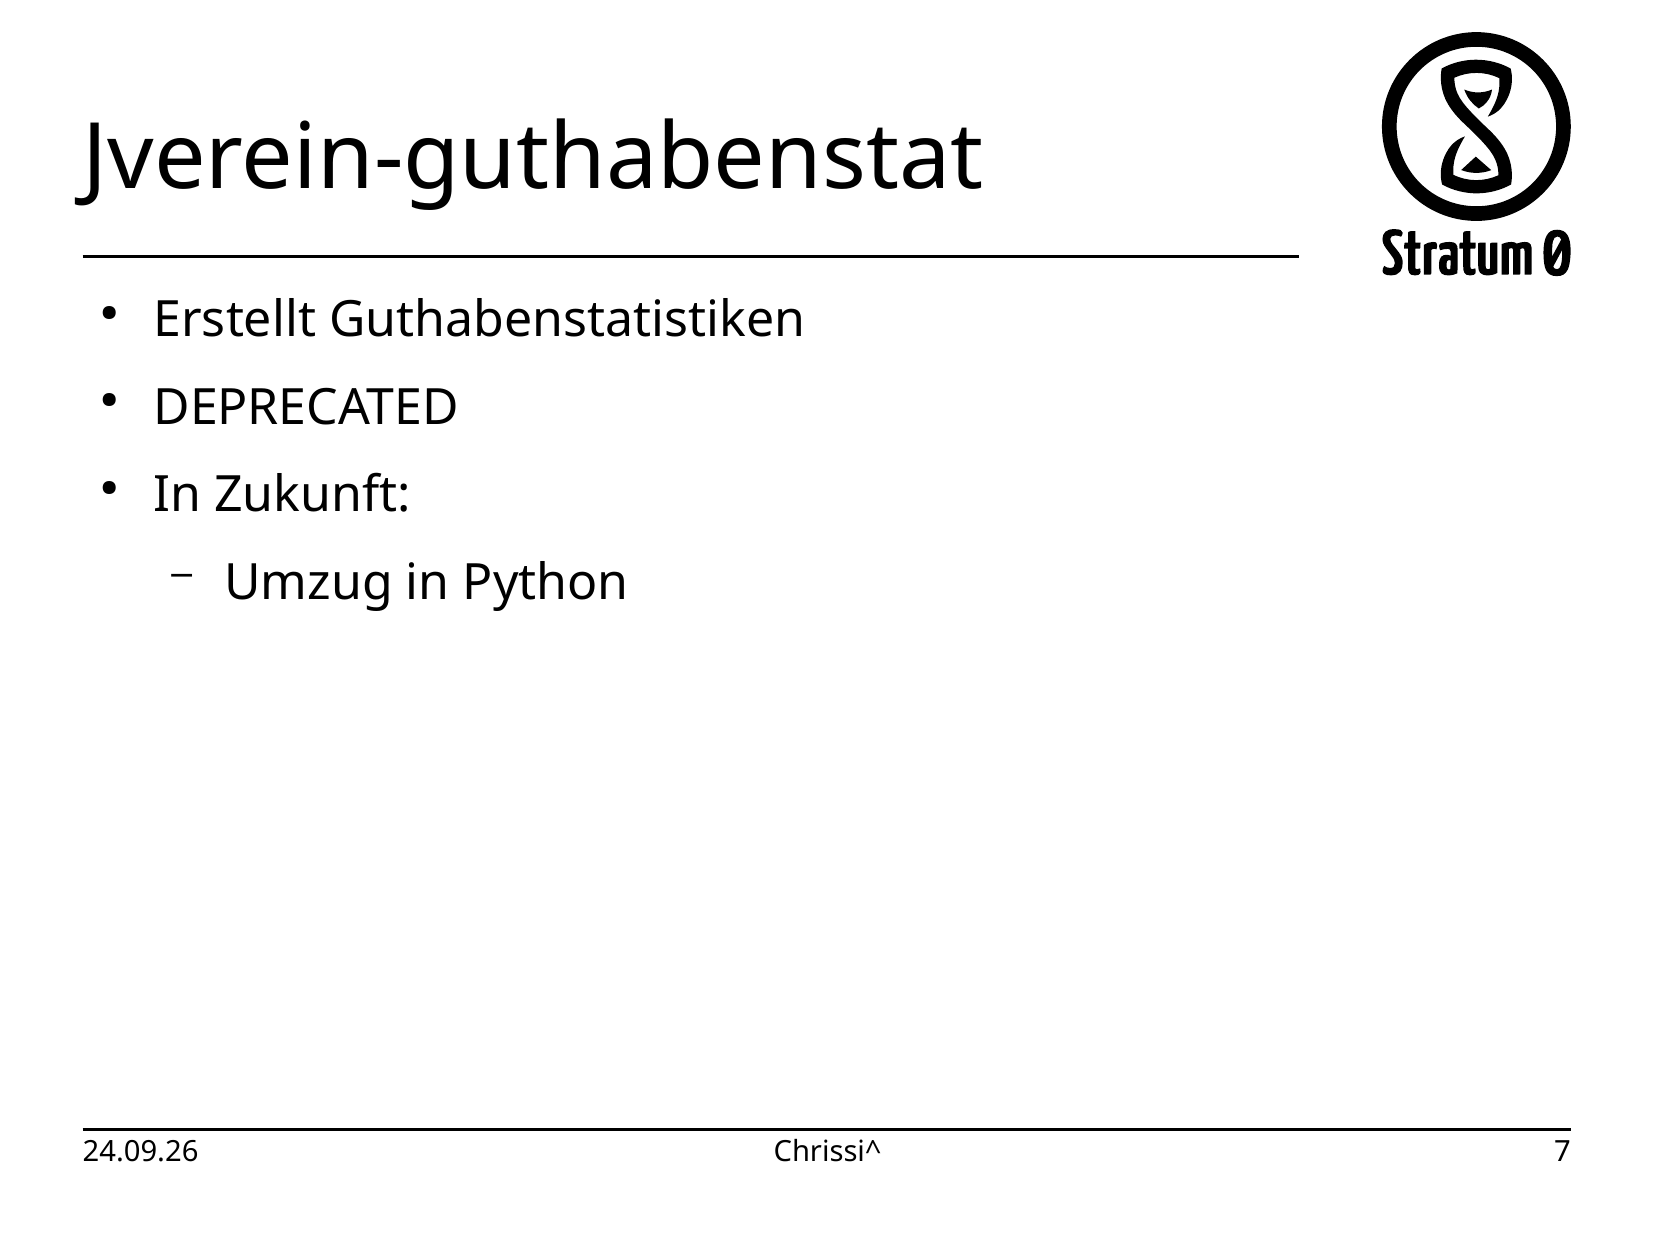

# Jverein-guthabenstat
Erstellt Guthabenstatistiken
DEPRECATED
In Zukunft:
Umzug in Python
Chrissi^
7